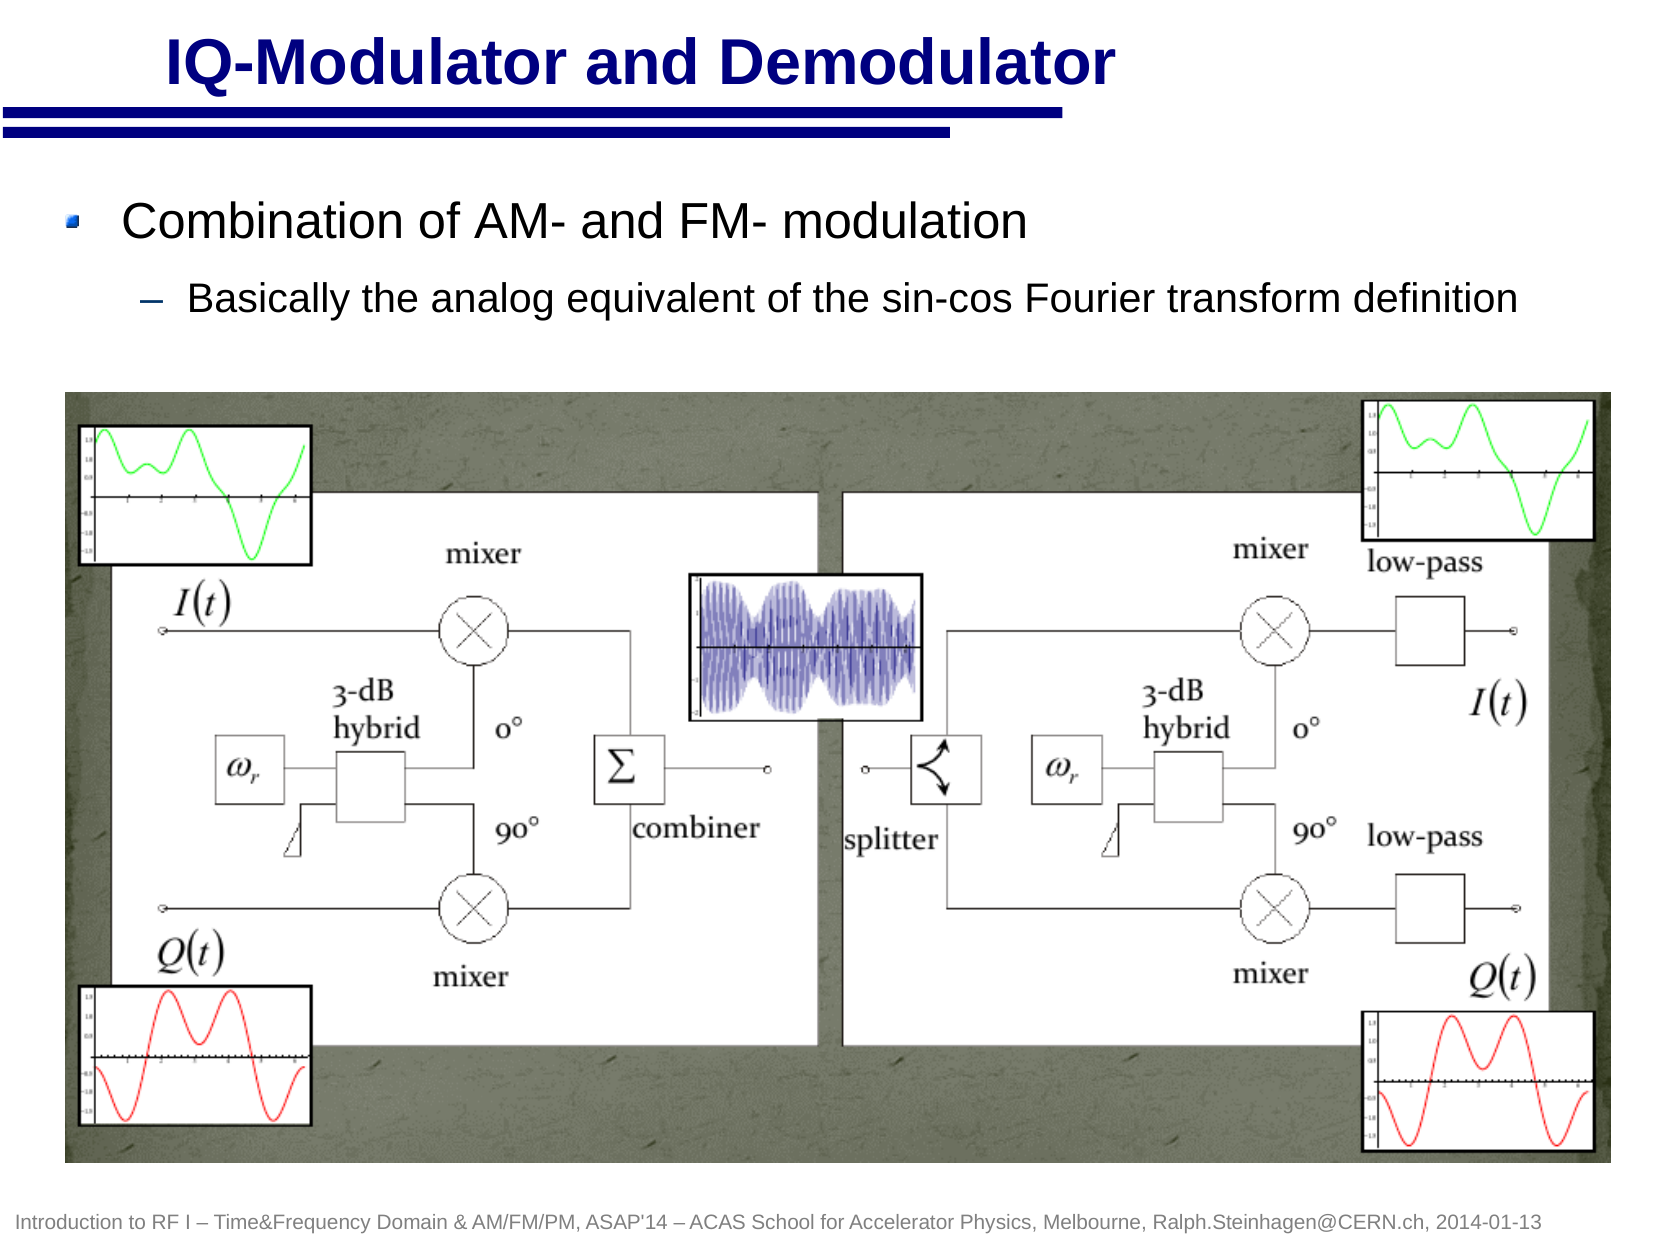

# IQ-Modulator and Demodulator
Combination of AM- and FM- modulation
Basically the analog equivalent of the sin-cos Fourier transform definition